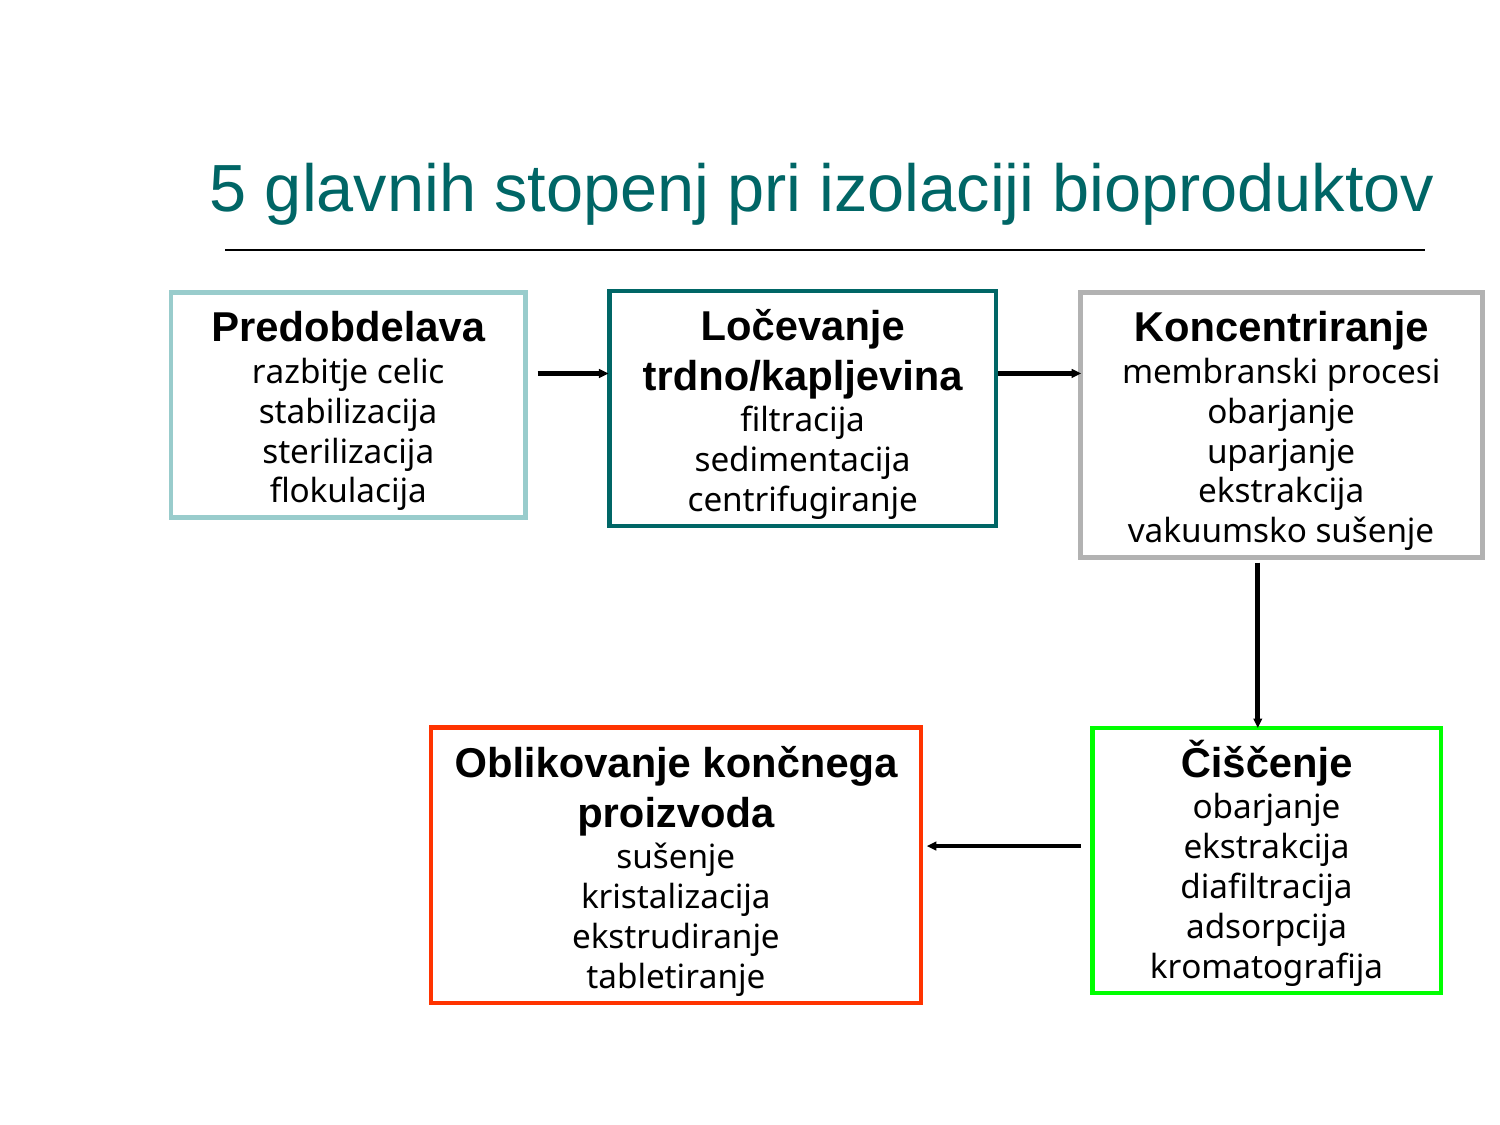

5 glavnih stopenj pri izolaciji bioproduktov
Ločevanje trdno/kapljevina
filtracija
sedimentacija
centrifugiranje
Predobdelava
razbitje celic stabilizacija
sterilizacija
flokulacija
Koncentriranje
membranski procesi
obarjanje
uparjanje
ekstrakcija
vakuumsko sušenje
Oblikovanje končnega proizvoda
sušenje
kristalizacija
ekstrudiranje
tabletiranje
Čiščenje
obarjanje
ekstrakcija
diafiltracija
adsorpcija
kromatografija